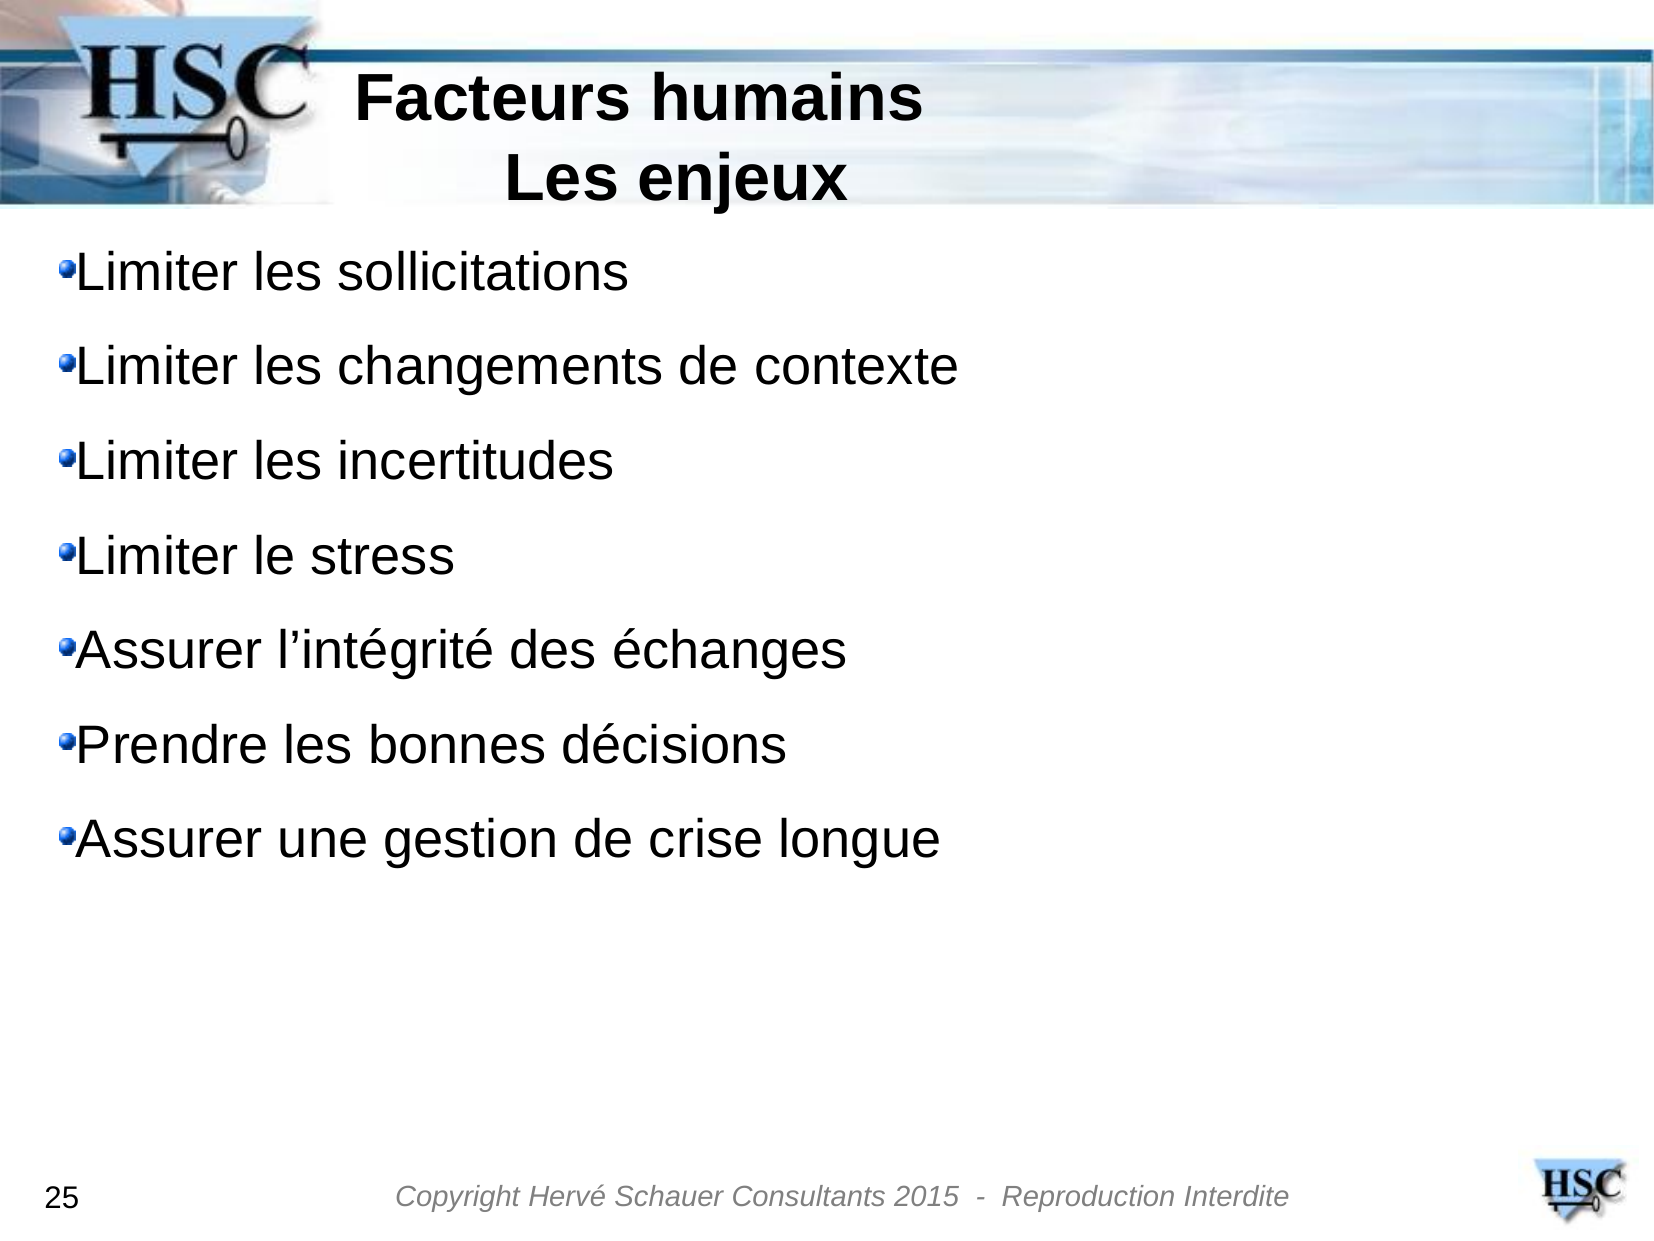

# Facteurs humains Les enjeux
Limiter les sollicitations
Limiter les changements de contexte
Limiter les incertitudes
Limiter le stress
Assurer l’intégrité des échanges
Prendre les bonnes décisions
Assurer une gestion de crise longue